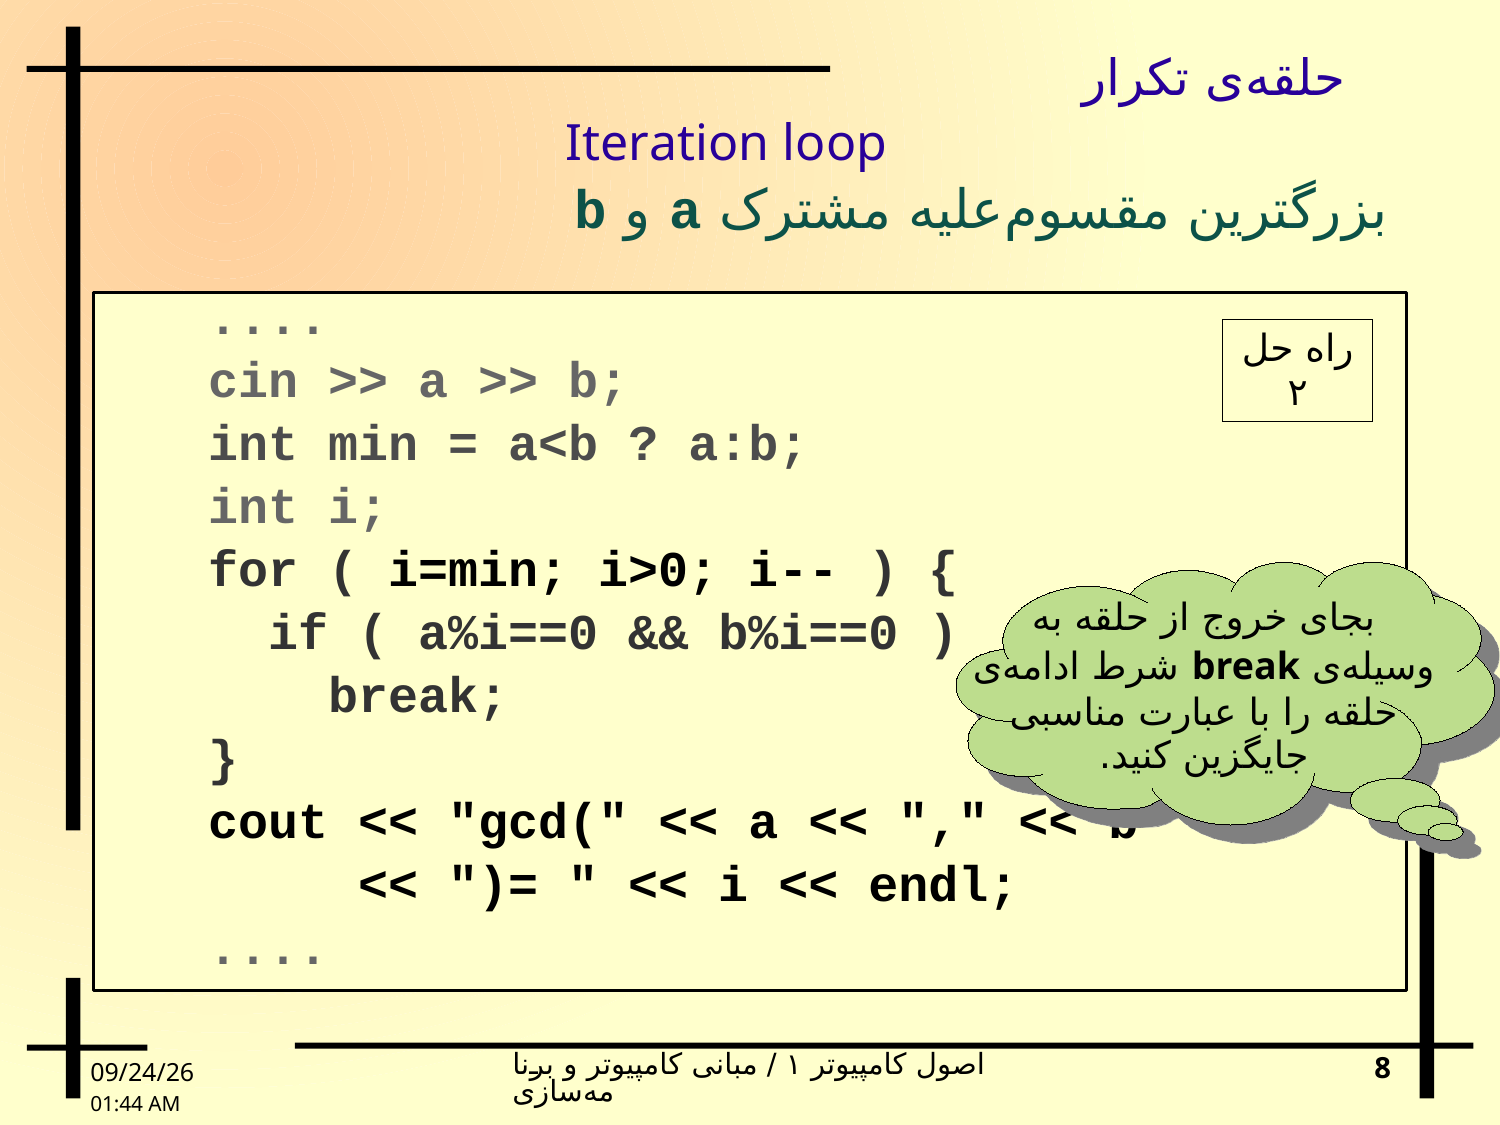

حلقه‌ی تکرار Iteration loop
بزرگترین مقسوم‌علیه مشترک a و b
# ....
 cin >> a >> b;
 int min = a<b ? a:b;
 int i;
 for ( i=min; i>0; i-- ) {
 if ( a%i==0 && b%i==0 )
 break;
 }
 cout << "gcd(" << a << "," << b
 << ")= " << i << endl;
 ....
راه حل ۲
بجای خروج از حلقه به وسیله‌ی break شرط ادامه‌ی حلقه را با عبارت مناسبی جایگزین کنید.
اصول کامپیوتر ۱ / مبانی کامپیوتر و برنامه‌سازی
8